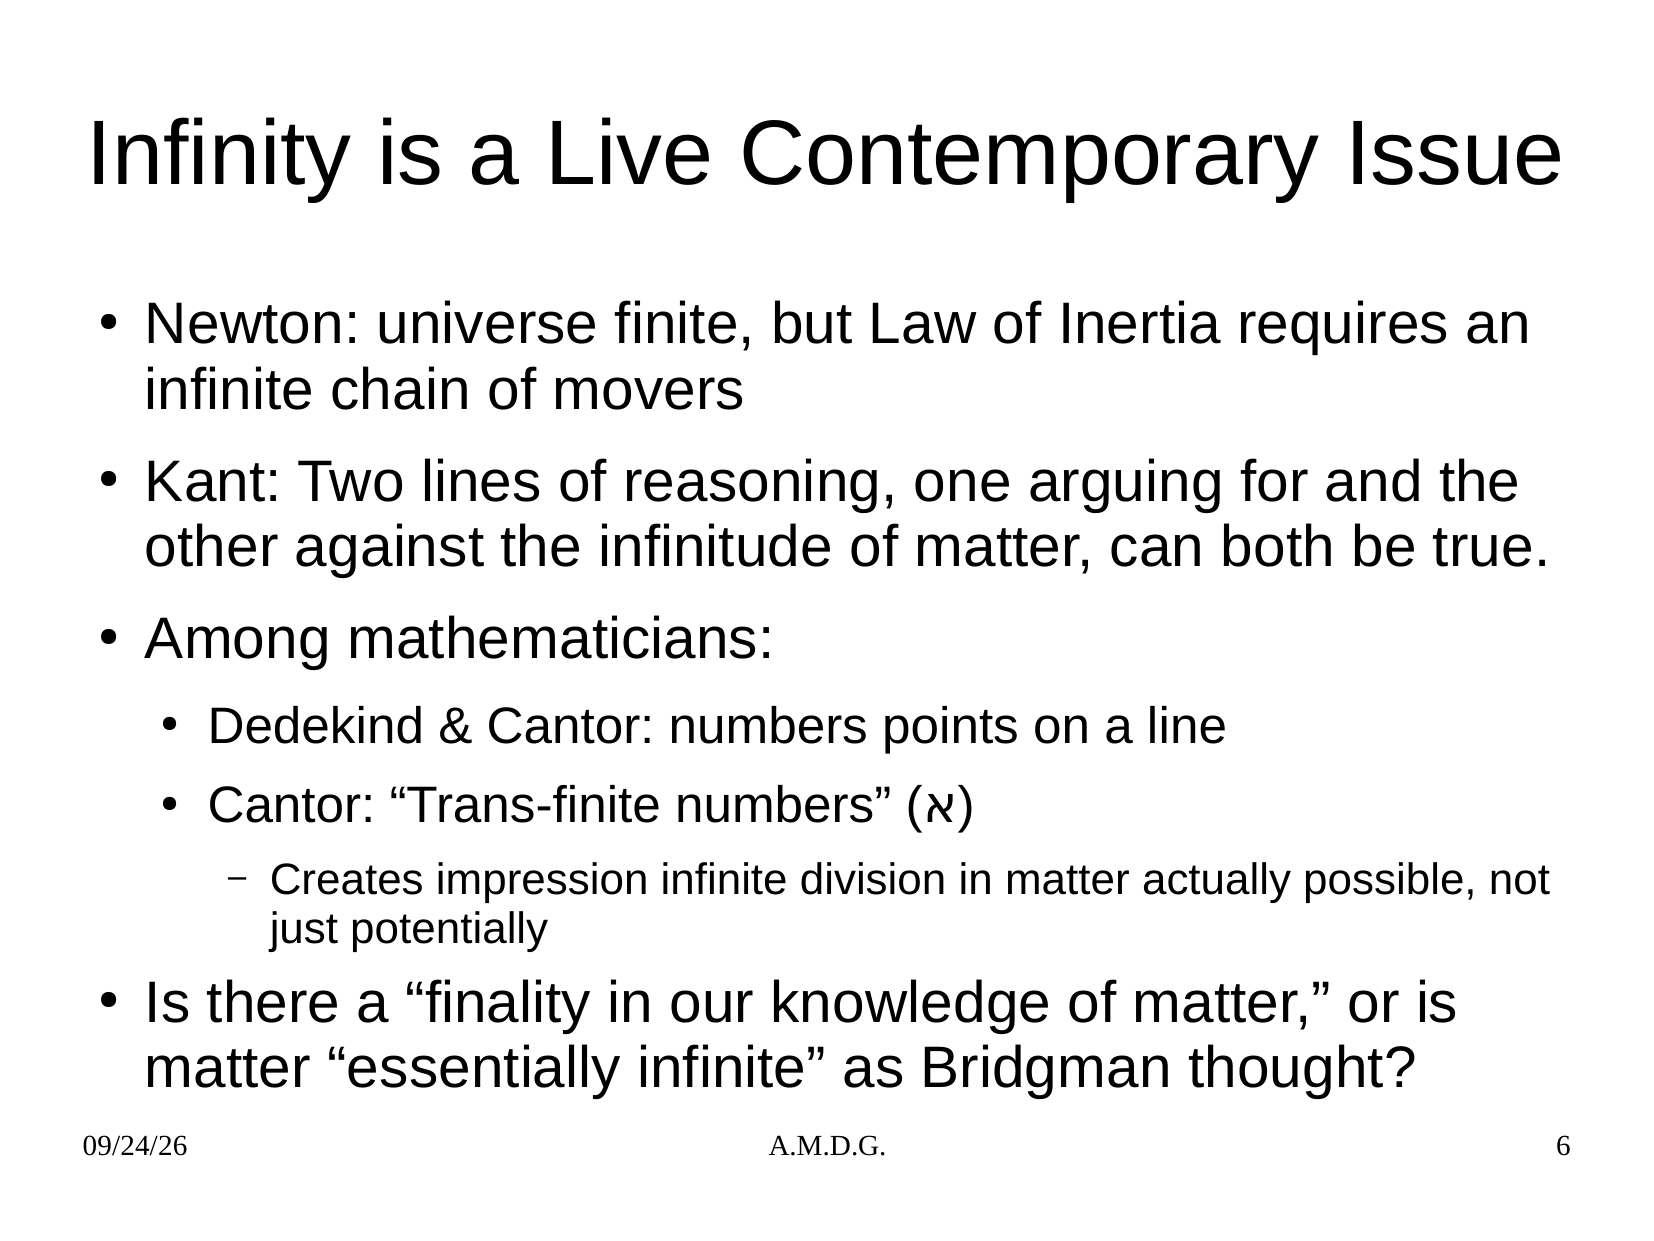

# Infinity is a Live Contemporary Issue
Newton: universe finite, but Law of Inertia requires an infinite chain of movers
Kant: Two lines of reasoning, one arguing for and the other against the infinitude of matter, can both be true.
Among mathematicians:
Dedekind & Cantor: numbers points on a line
Cantor: “Trans-finite numbers” (א)
Creates impression infinite division in matter actually possible, not just potentially
Is there a “finality in our knowledge of matter,” or is matter “essentially infinite” as Bridgman thought?
`
A.M.D.G.
6